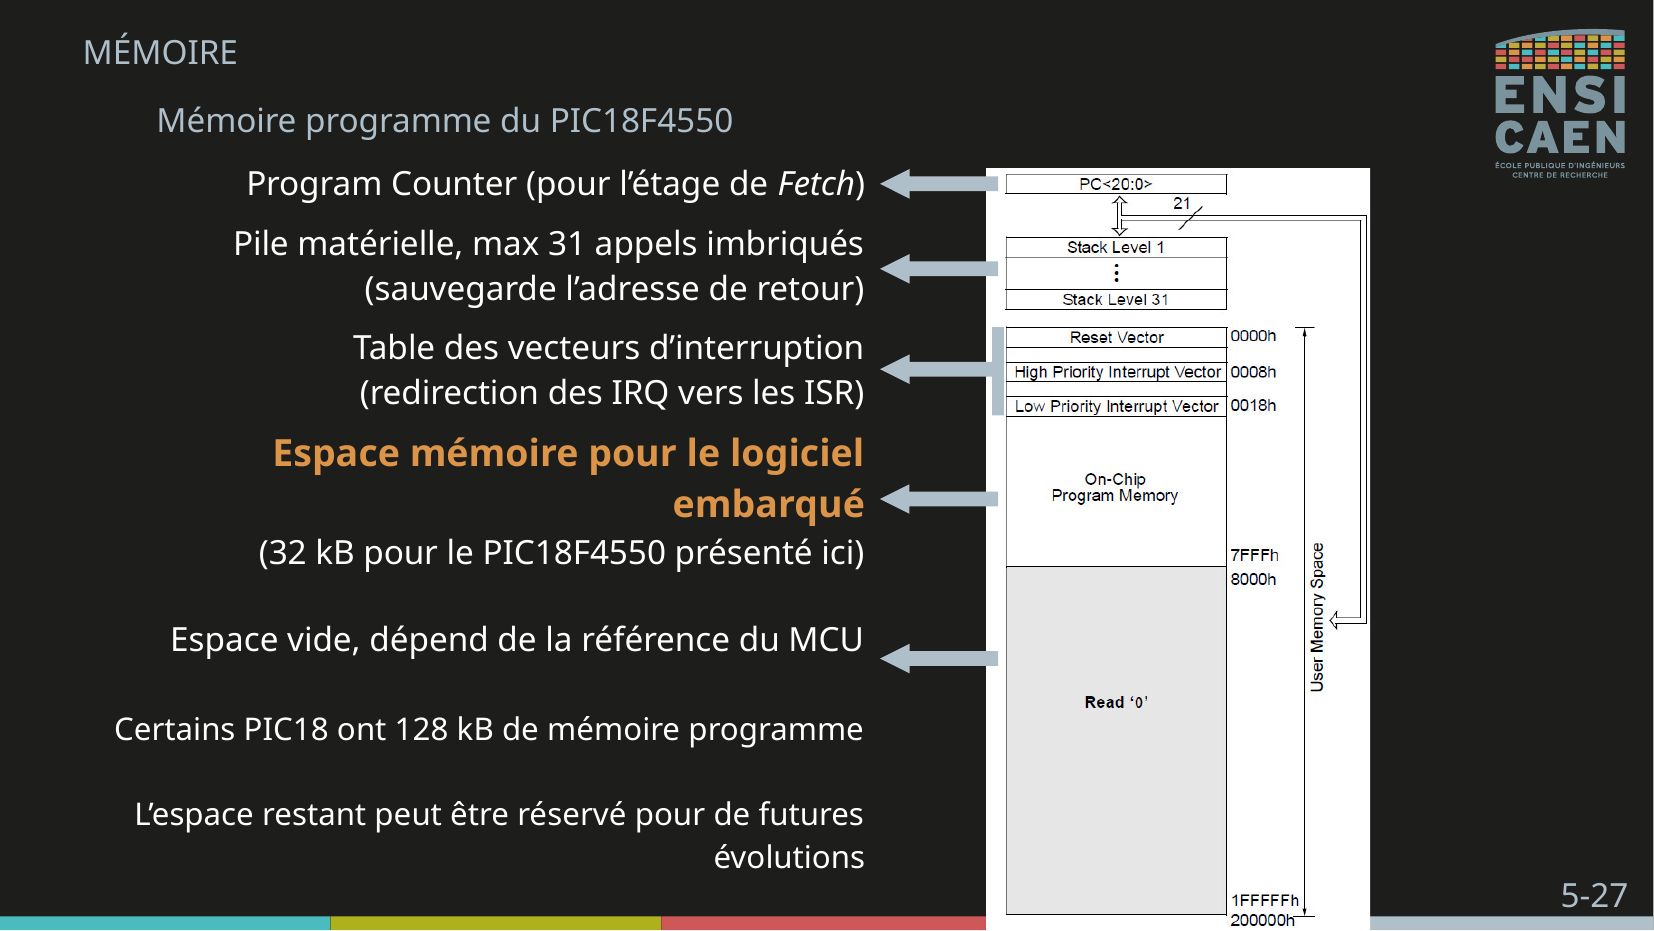

# MÉMOIRE Mémoire programme du PIC18F4550
Program Counter (pour l’étage de Fetch)
Pile matérielle, max 31 appels imbriqués
(sauvegarde l’adresse de retour)
Table des vecteurs d’interruption
(redirection des IRQ vers les ISR)
Espace mémoire pour le logiciel embarqué
(32 kB pour le PIC18F4550 présenté ici)
Espace vide, dépend de la référence du MCU
Certains PIC18 ont 128 kB de mémoire programme
L’espace restant peut être réservé pour de futures évolutions